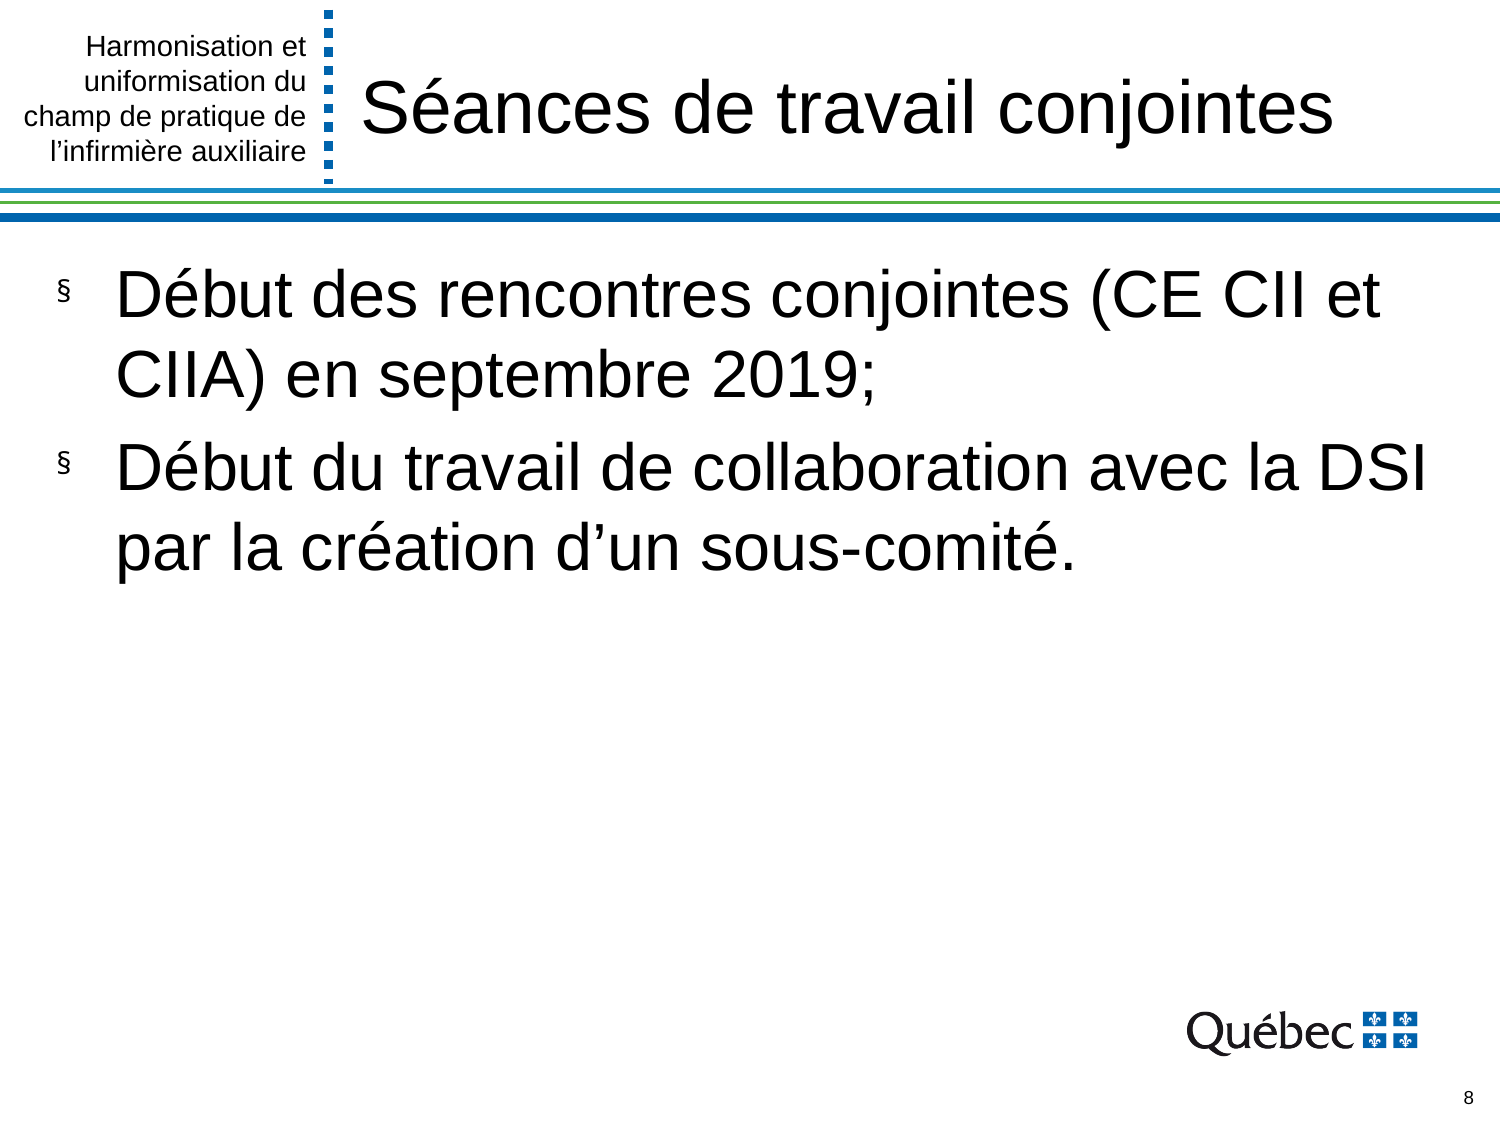

Harmonisation et uniformisation du champ de pratique de l’infirmière auxiliaire
Séances de travail conjointes
Début des rencontres conjointes (CE CII et CIIA) en septembre 2019;
Début du travail de collaboration avec la DSI par la création d’un sous-comité.